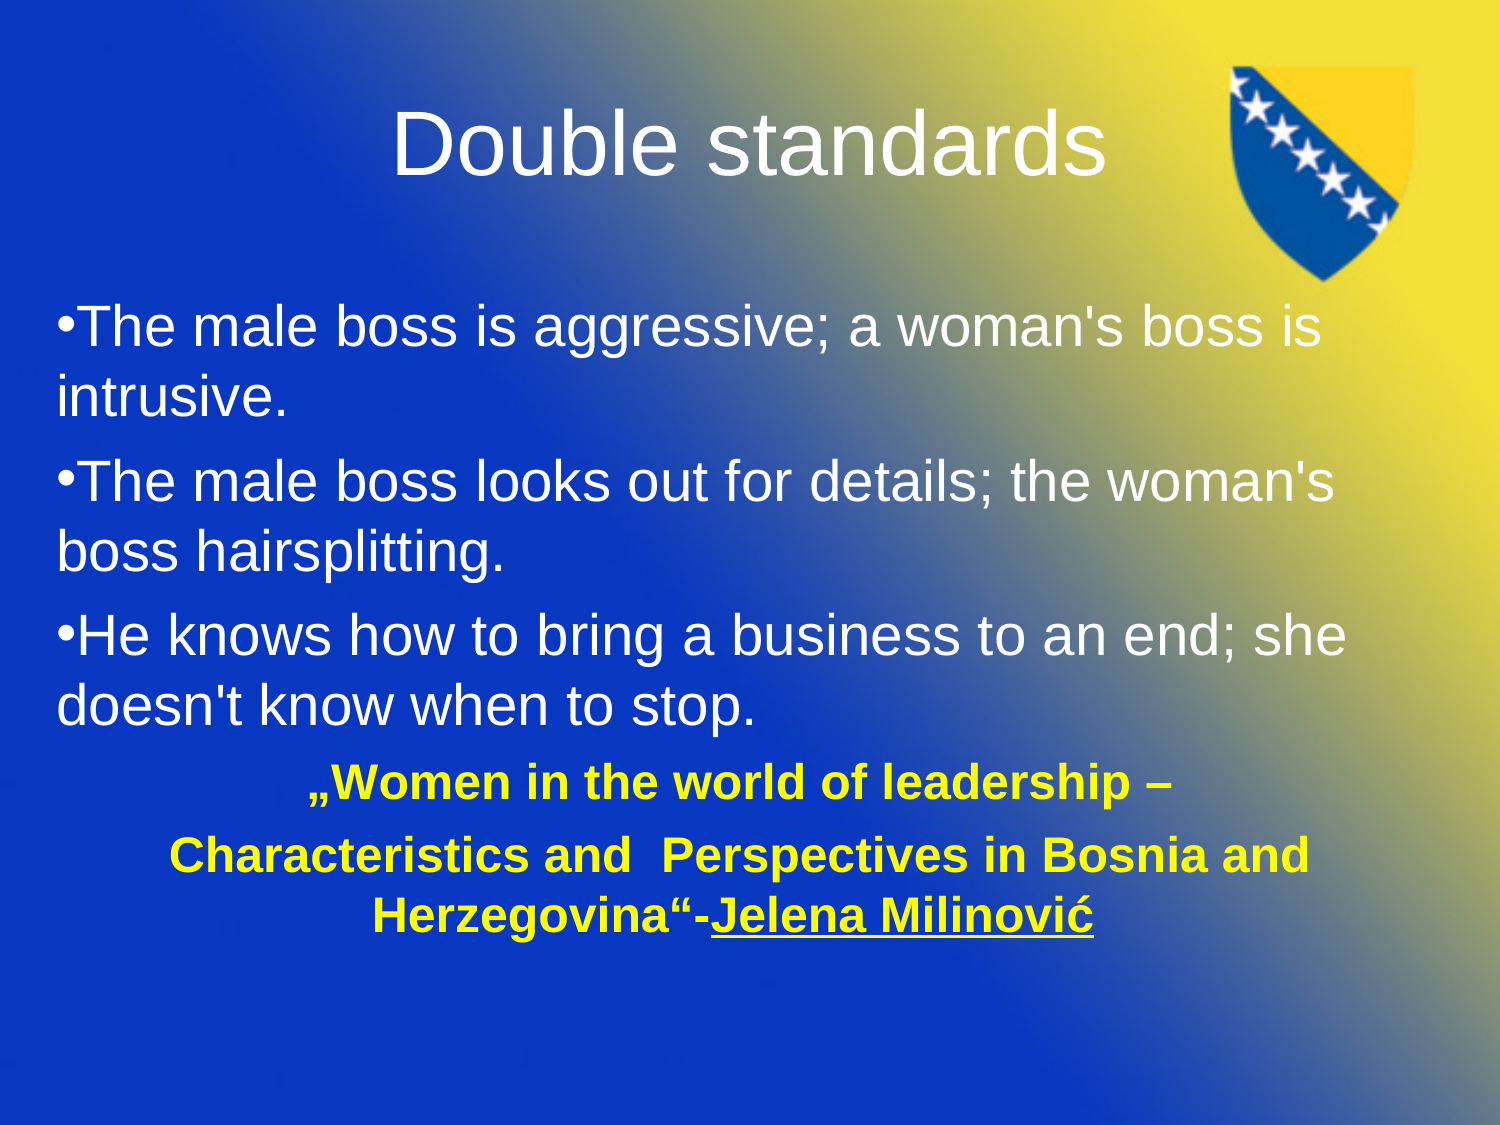

# Double standards
The male boss is aggressive; a woman's boss is intrusive.
The male boss looks out for details; the woman's boss hairsplitting.
He knows how to bring a business to an end; she doesn't know when to stop.
 „Women in the world of leadership –
 Characteristics and Perspectives in Bosnia and Herzegovina“-Jelena Milinović
„